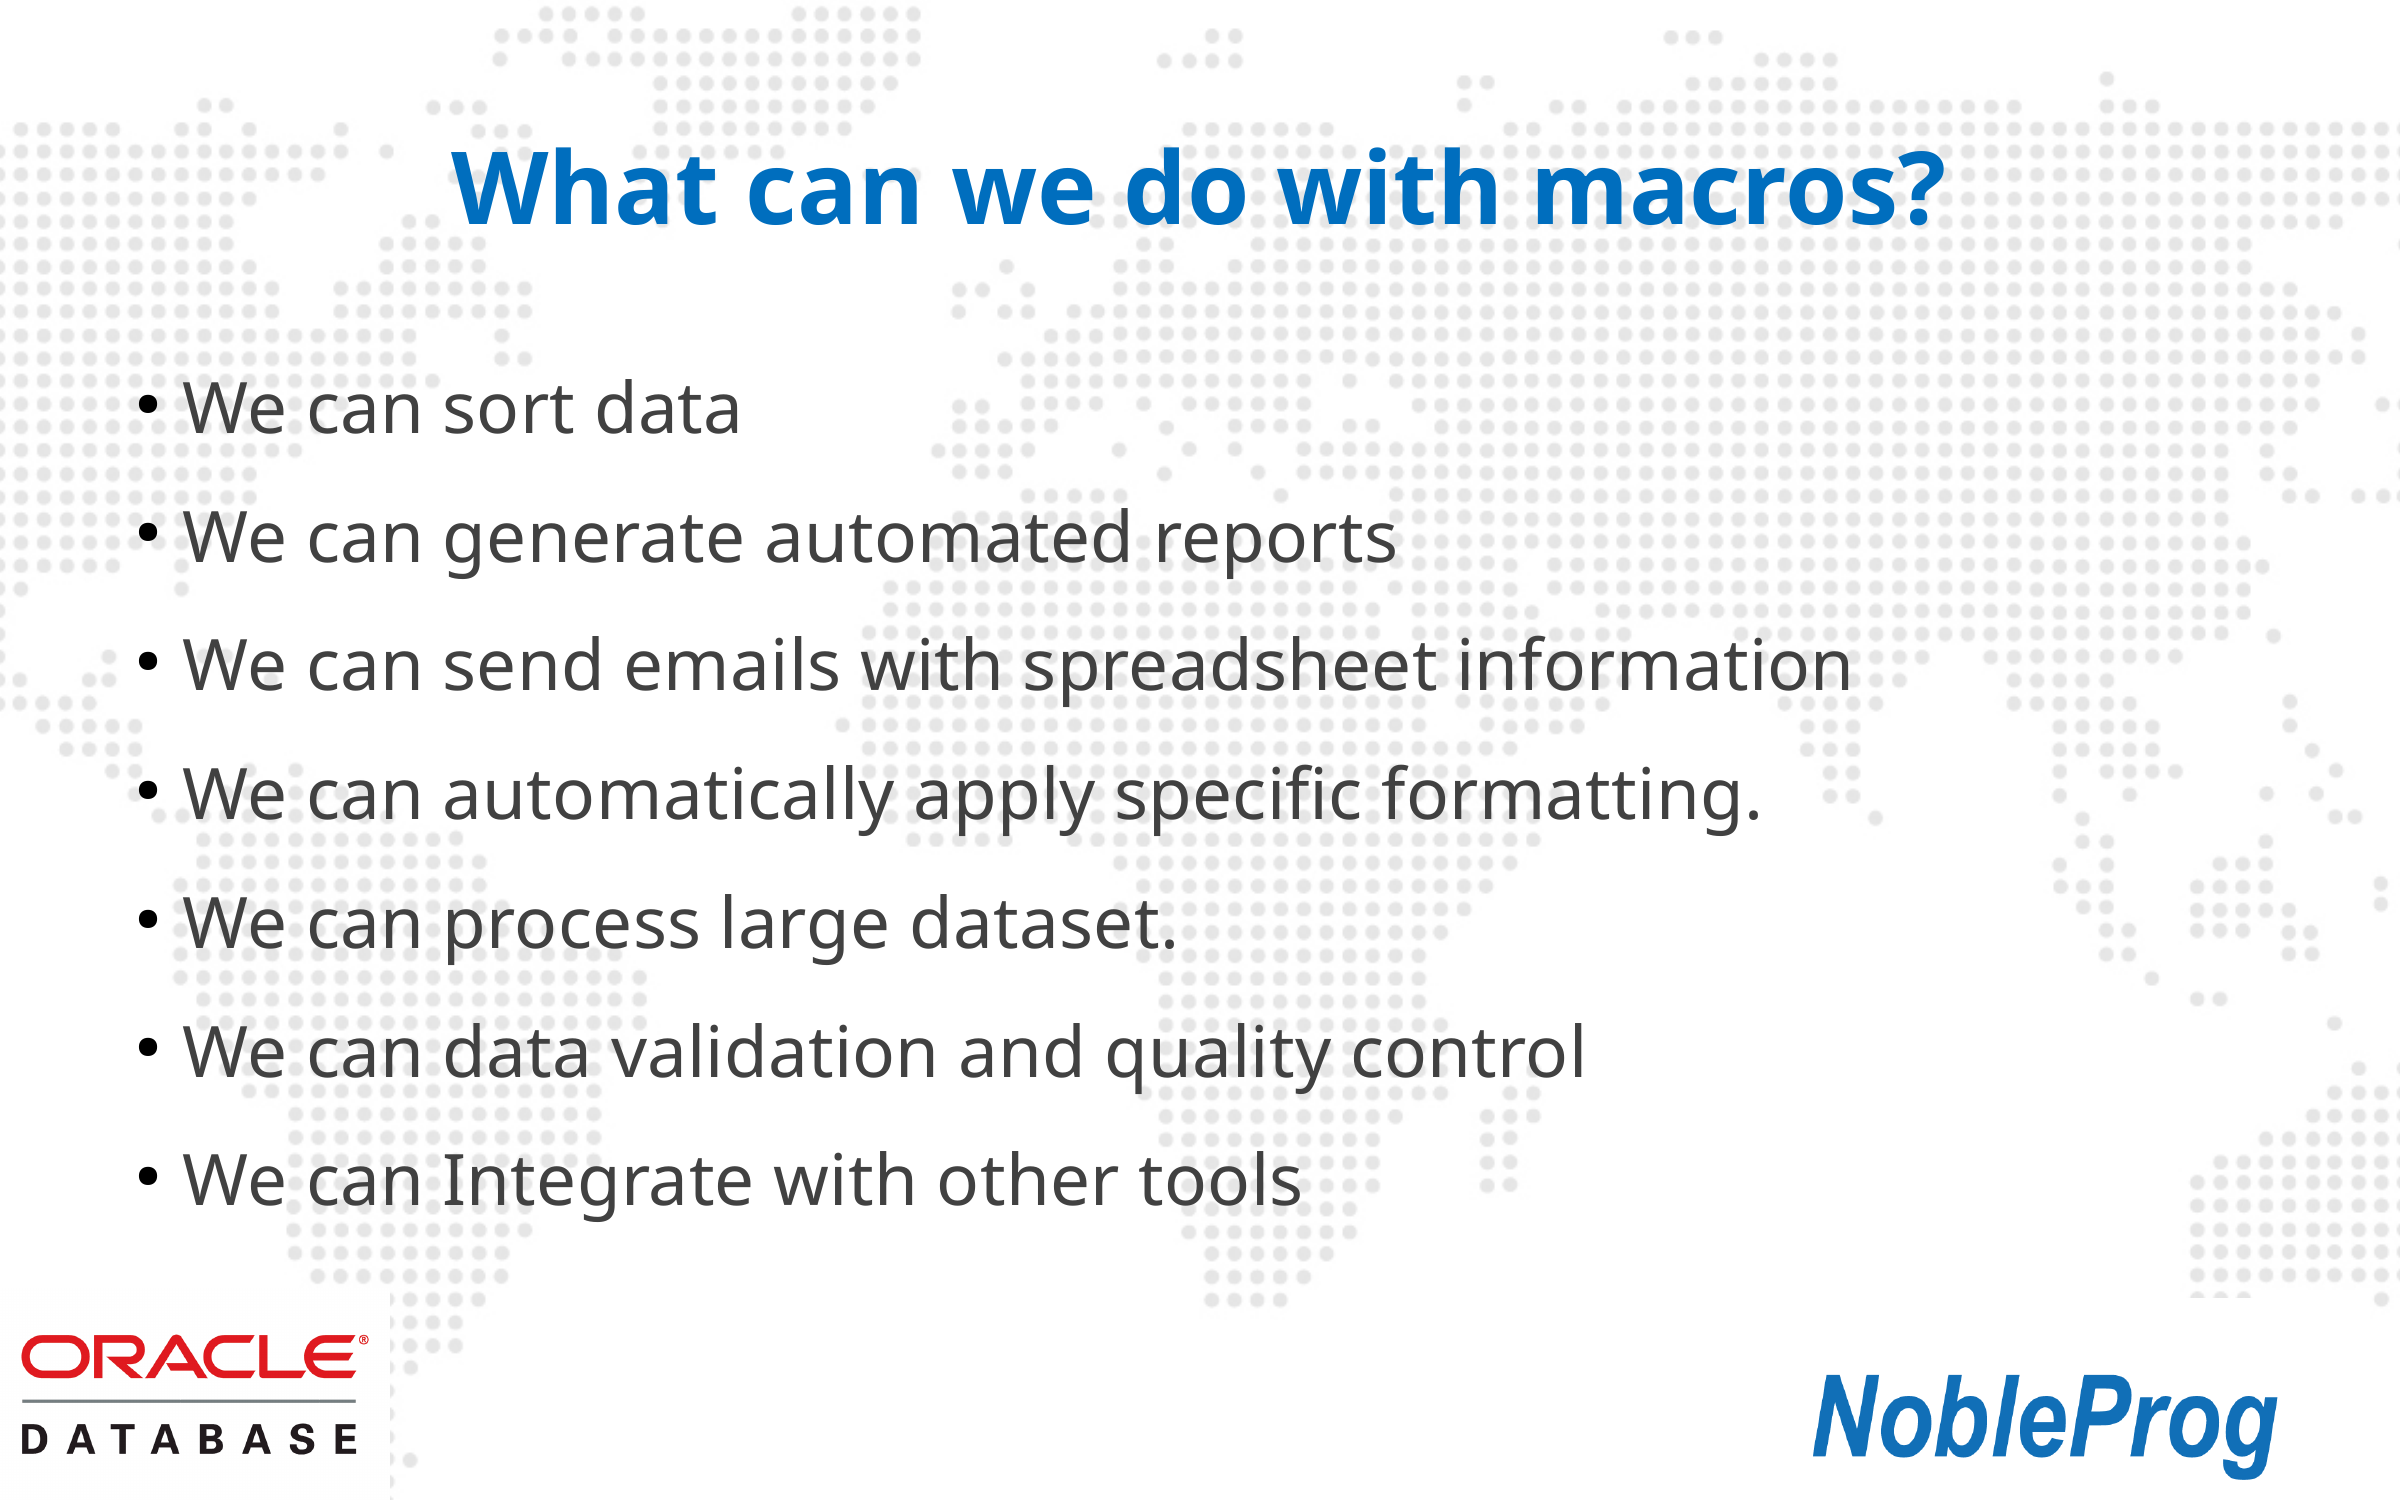

# What can we do with macros?
We can sort data
We can generate automated reports
We can send emails with spreadsheet information
We can automatically apply specific formatting.
We can process large dataset.
We can data validation and quality control
We can Integrate with other tools